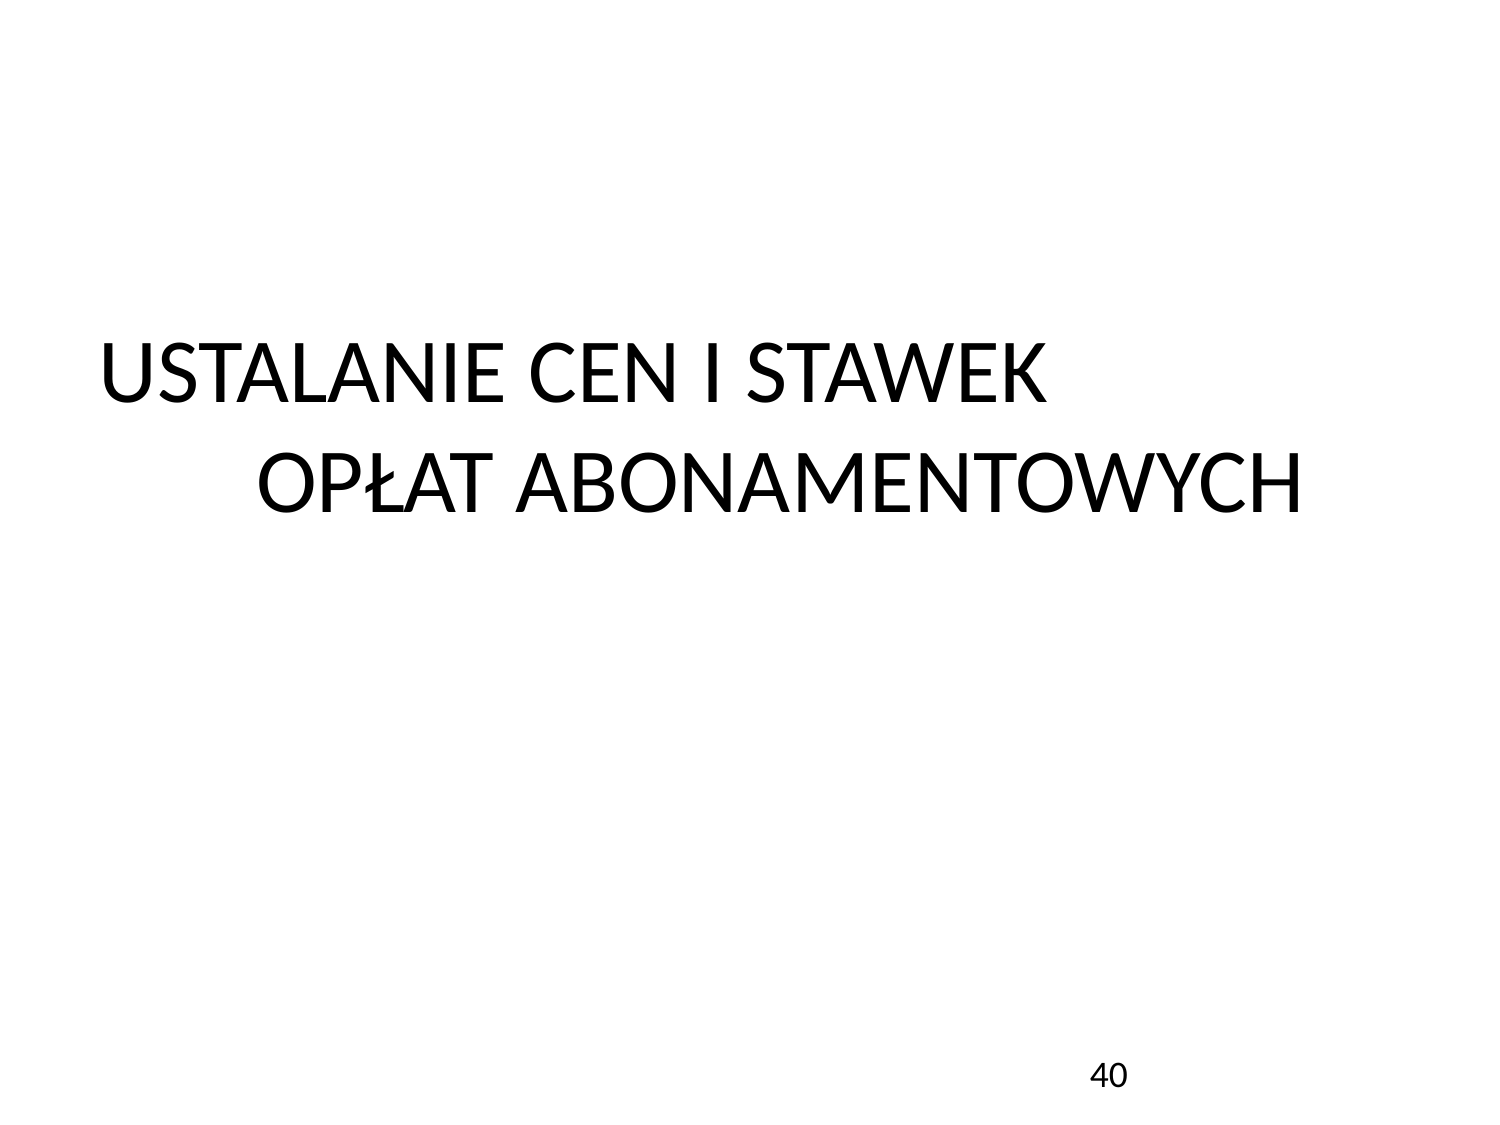

# USTALANIE CEN I STAWEK OPŁAT ABONAMENTOWYCH